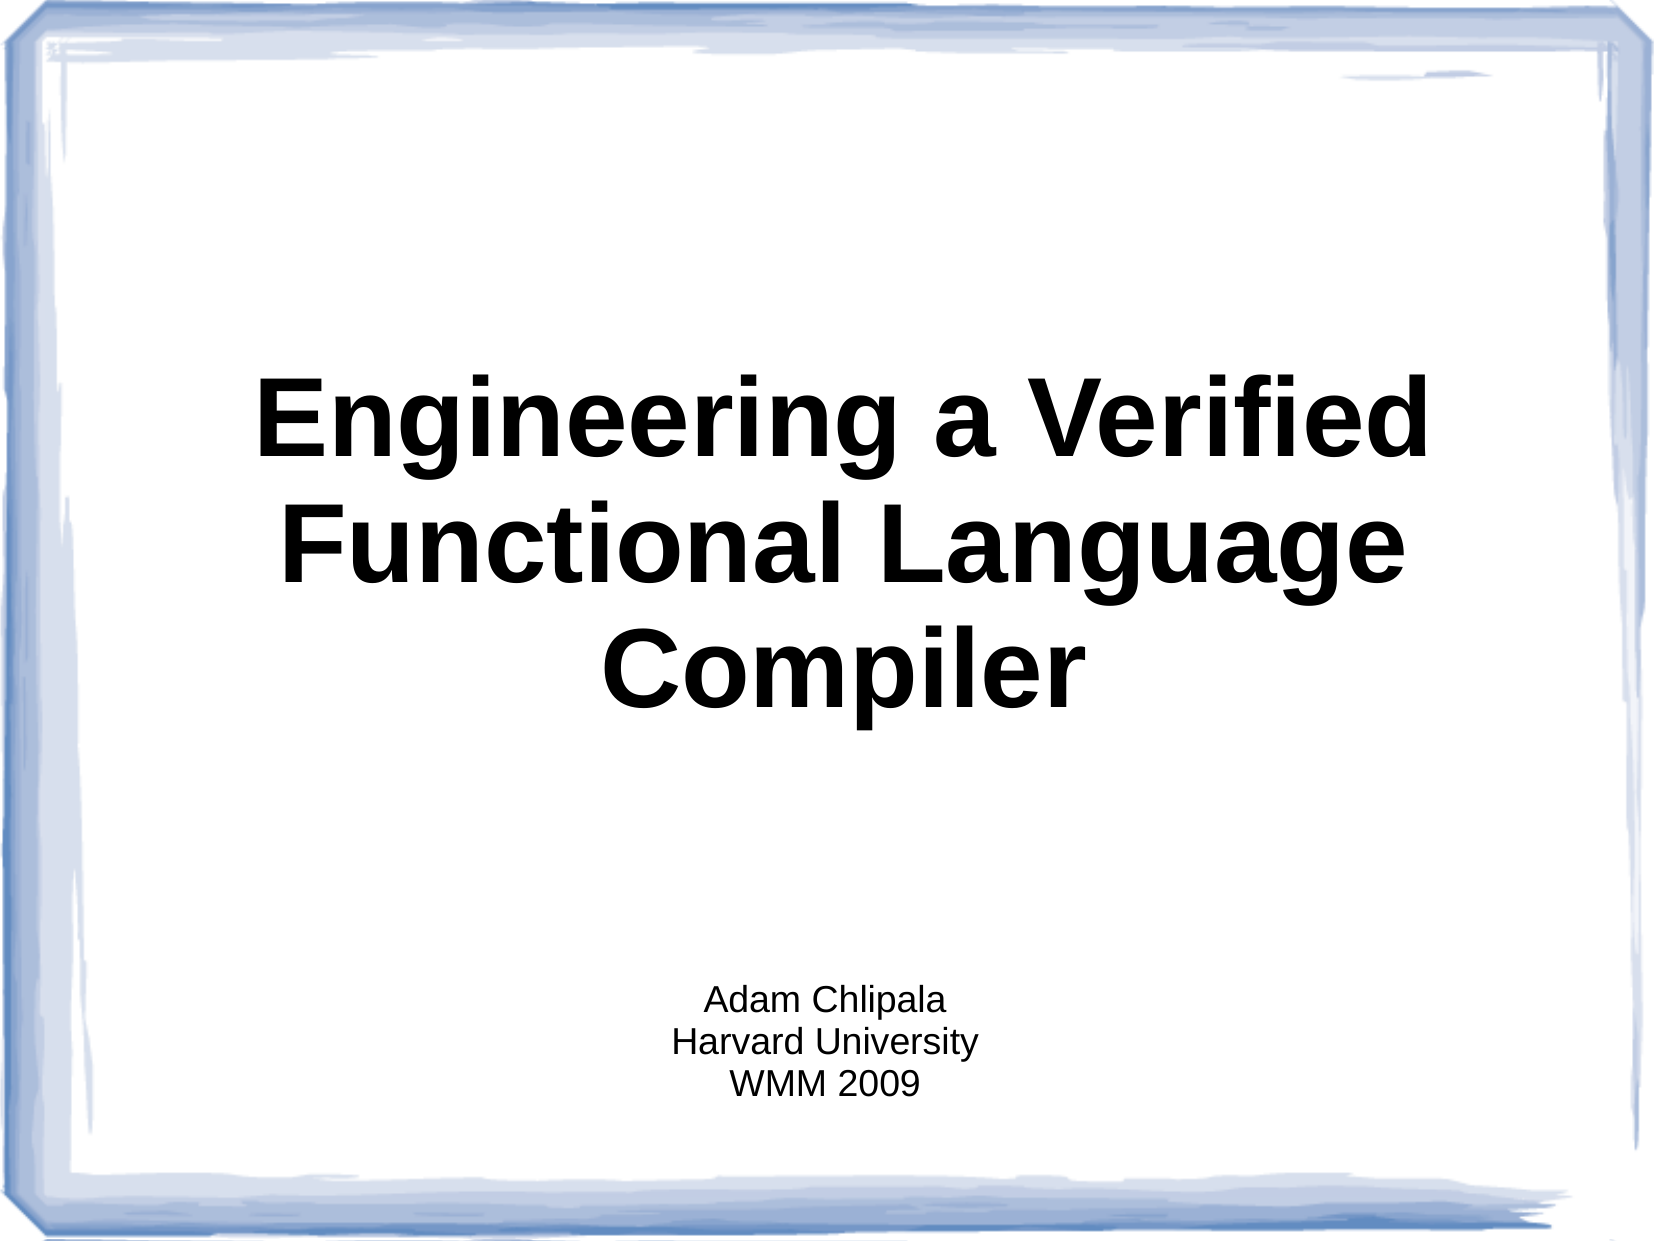

Engineering a Verified Functional Language Compiler
Adam Chlipala
Harvard University
WMM 2009